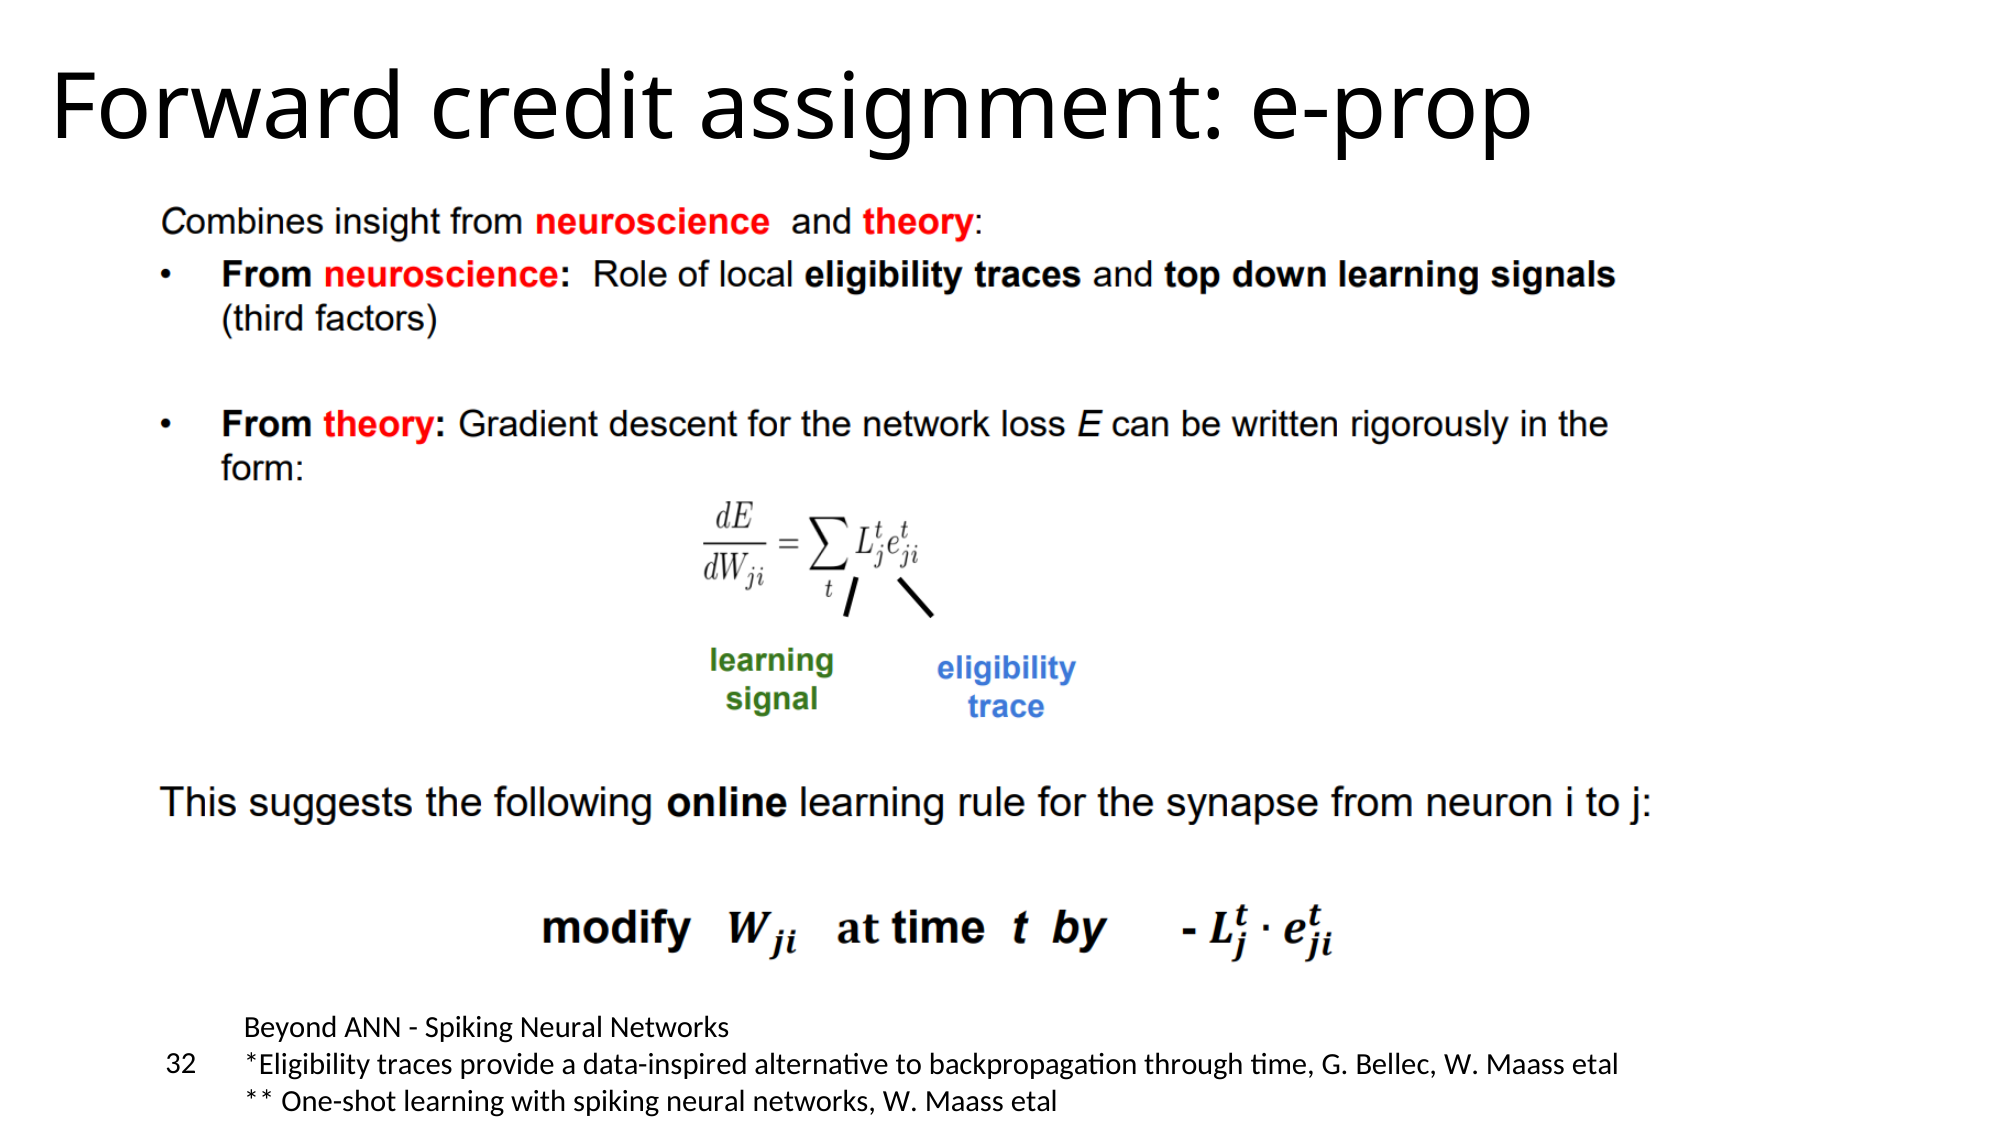

# Forward credit assignment: e-prop
Beyond ANN - Spiking Neural Networks
*Eligibility traces provide a data-inspired alternative to backpropagation through time, G. Bellec, W. Maass etal
** One-shot learning with spiking neural networks, W. Maass etal